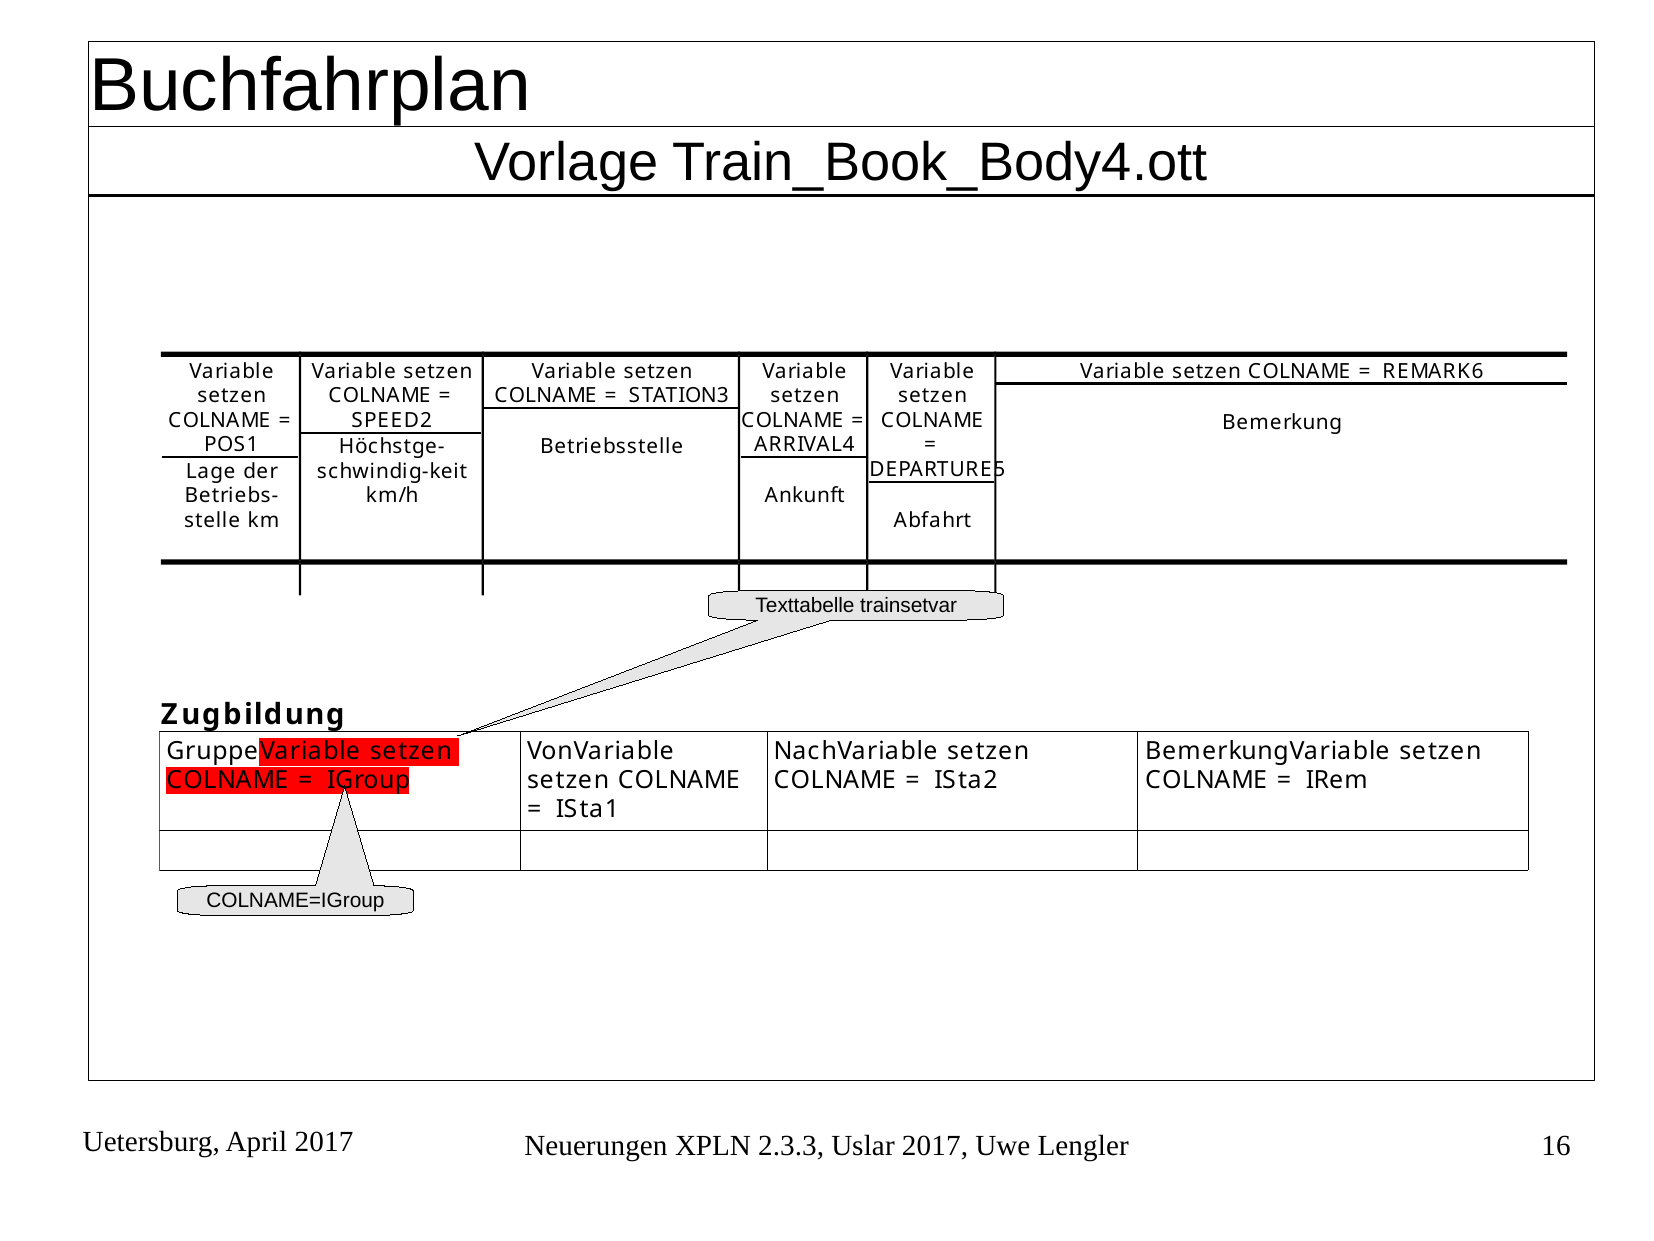

# Buchfahrplan
Vorlage Train_Book_Body4.ott
Texttabelle trainsetvar
COLNAME=IGroup
Uetersburg, April 2017
Neuerungen XPLN 2.3.3, Uslar 2017, Uwe Lengler
16